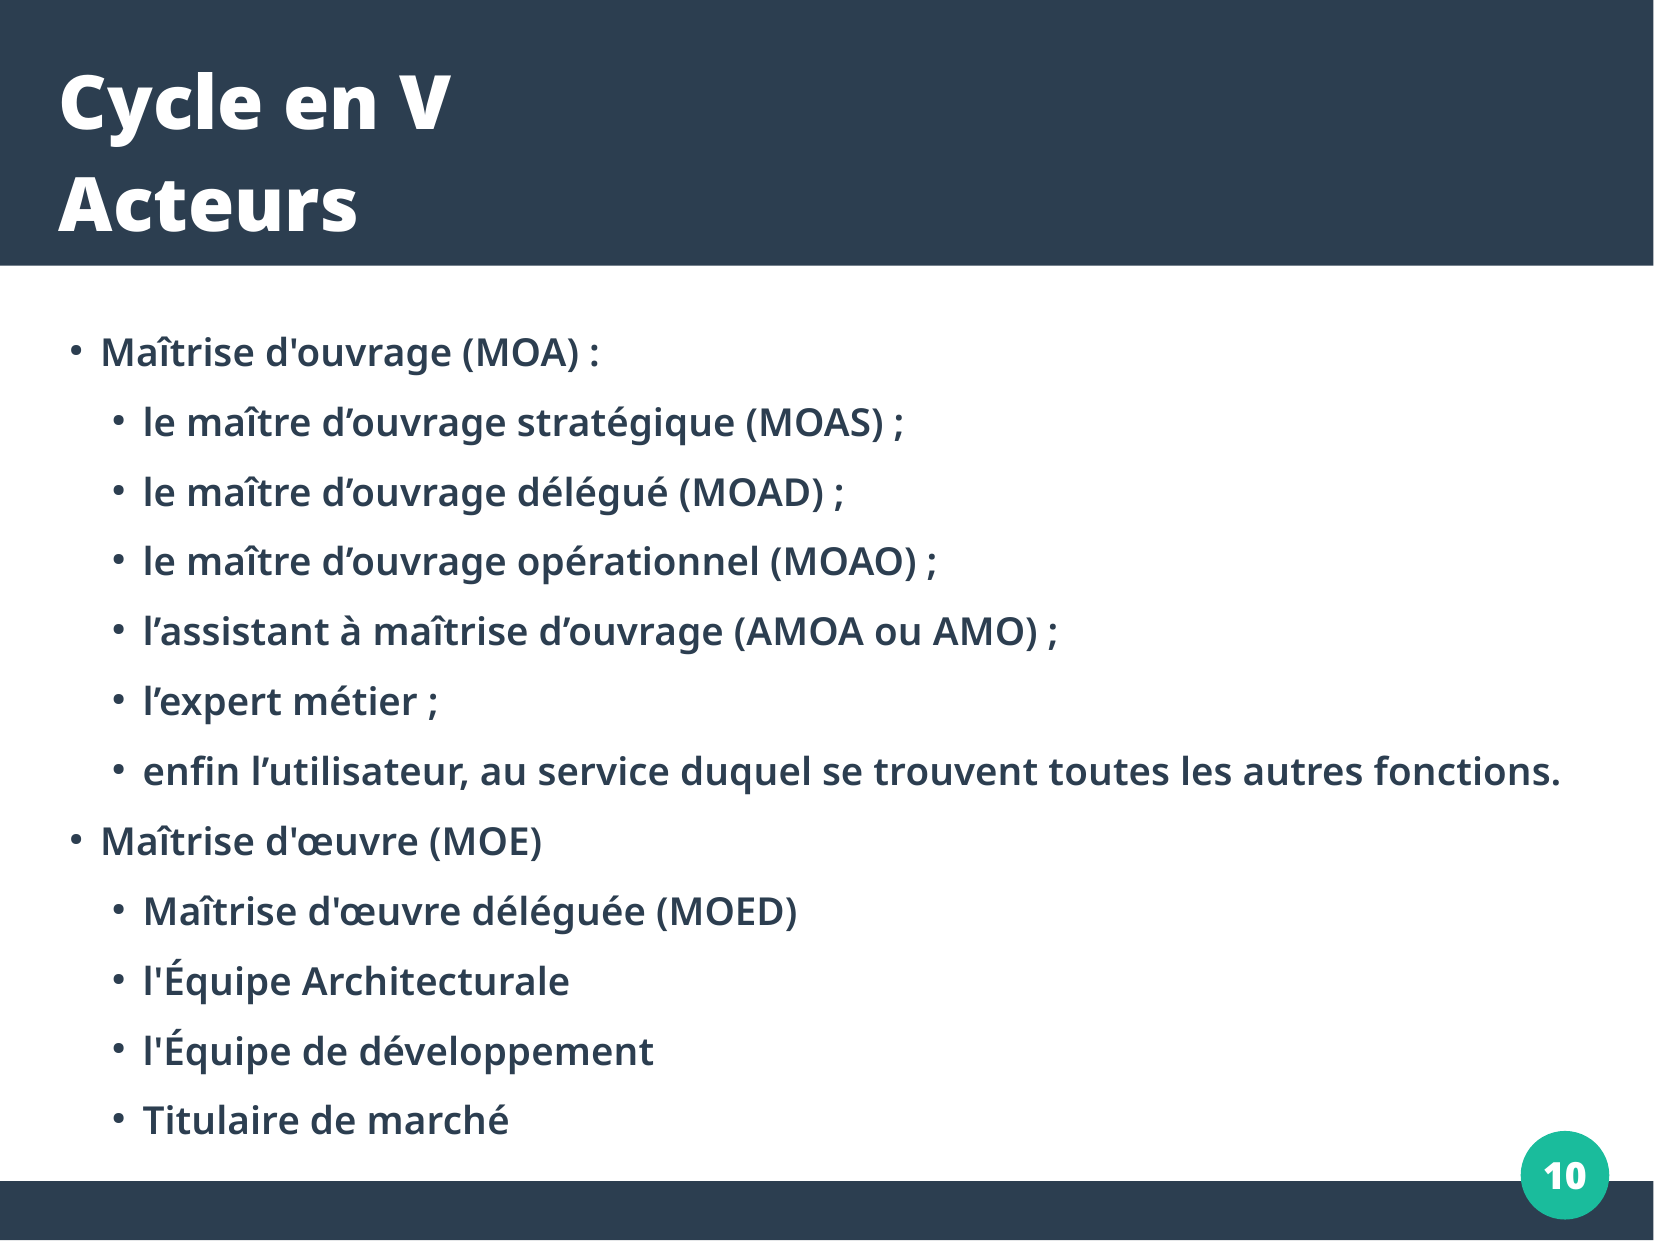

# Cycle en V Acteurs
Maîtrise d'ouvrage (MOA) :
le maître d’ouvrage stratégique (MOAS) ;
le maître d’ouvrage délégué (MOAD) ;
le maître d’ouvrage opérationnel (MOAO) ;
l’assistant à maîtrise d’ouvrage (AMOA ou AMO) ;
l’expert métier ;
enfin l’utilisateur, au service duquel se trouvent toutes les autres fonctions.
Maîtrise d'œuvre (MOE)
Maîtrise d'œuvre déléguée (MOED)
l'Équipe Architecturale
l'Équipe de développement
Titulaire de marché
10